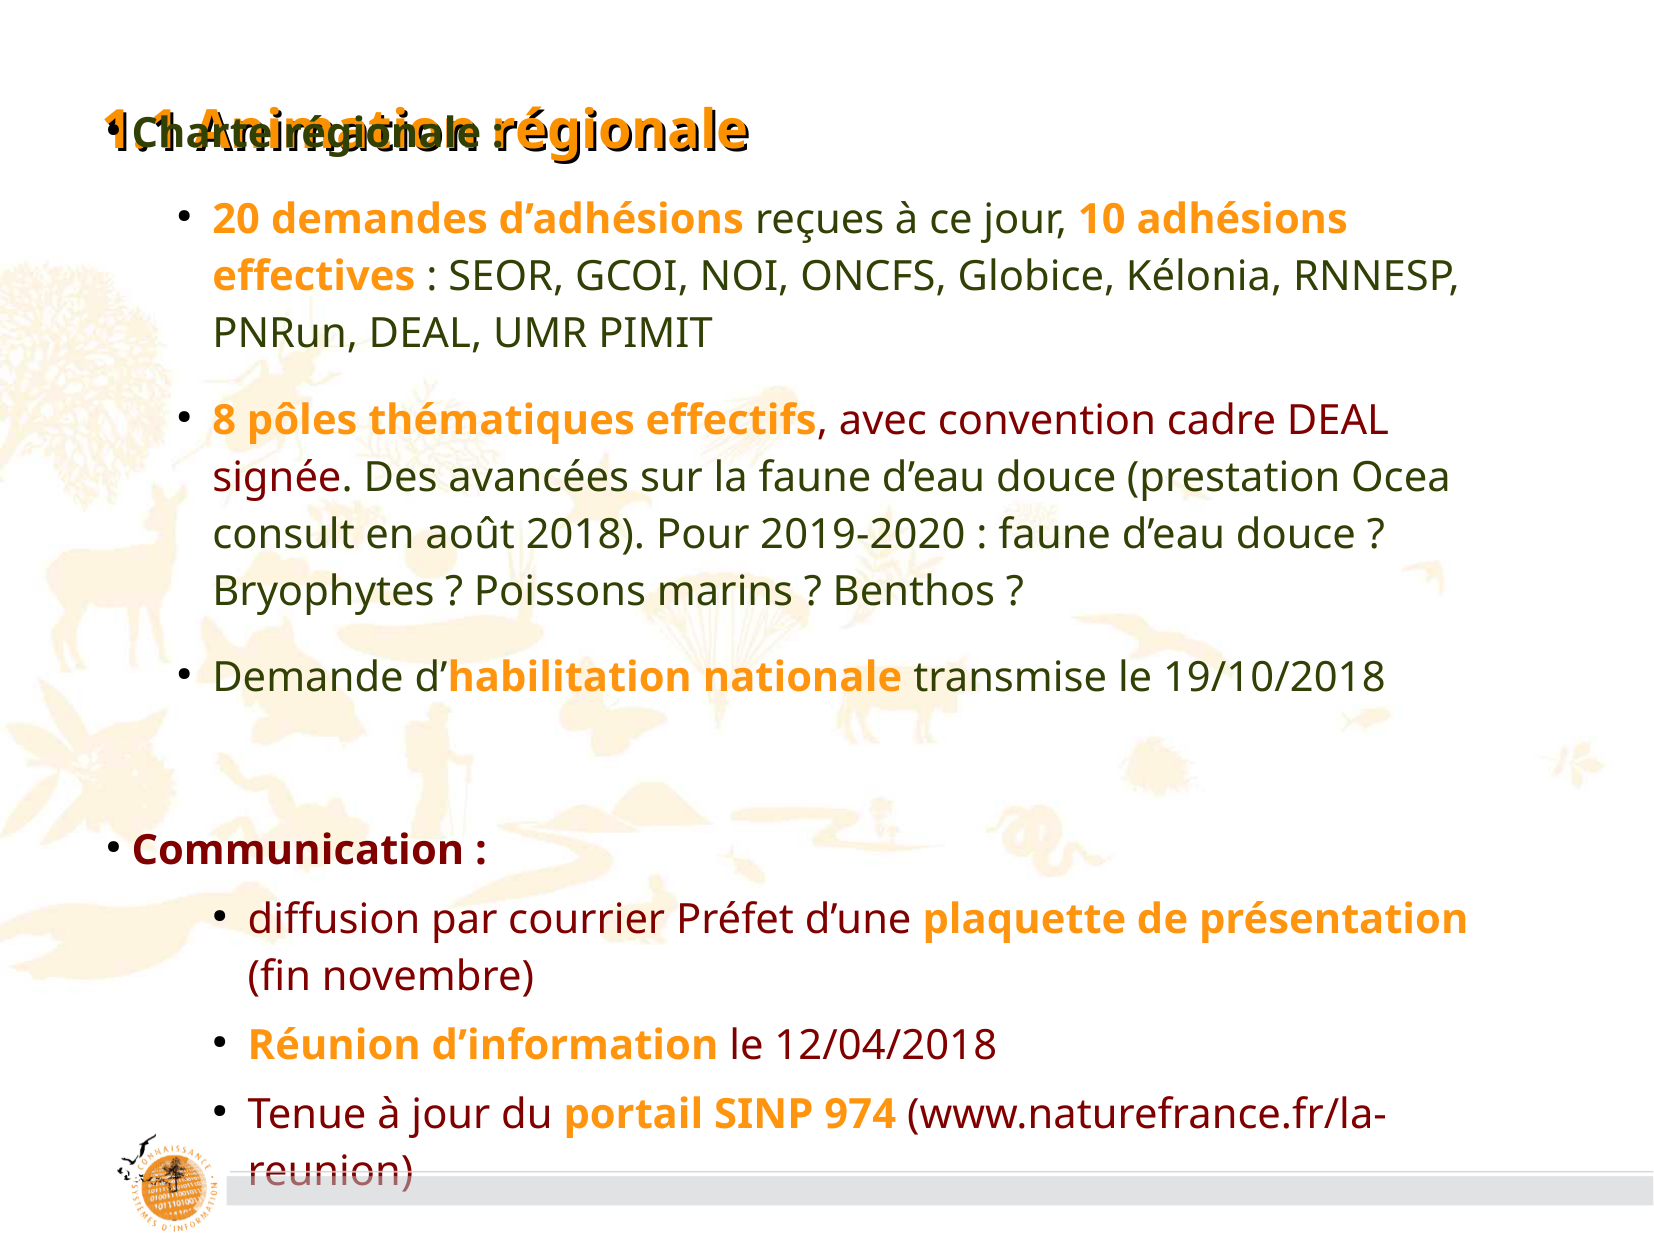

# 1.1 Animation régionale
 Charte régionale :
20 demandes d’adhésions reçues à ce jour, 10 adhésions effectives : SEOR, GCOI, NOI, ONCFS, Globice, Kélonia, RNNESP, PNRun, DEAL, UMR PIMIT
8 pôles thématiques effectifs, avec convention cadre DEAL signée. Des avancées sur la faune d’eau douce (prestation Ocea consult en août 2018). Pour 2019-2020 : faune d’eau douce ? Bryophytes ? Poissons marins ? Benthos ?
Demande d’habilitation nationale transmise le 19/10/2018
 Communication :
diffusion par courrier Préfet d’une plaquette de présentation (fin novembre)
Réunion d’information le 12/04/2018
Tenue à jour du portail SINP 974 (www.naturefrance.fr/la-reunion)
Cotech SINP - 29/11/2018
5